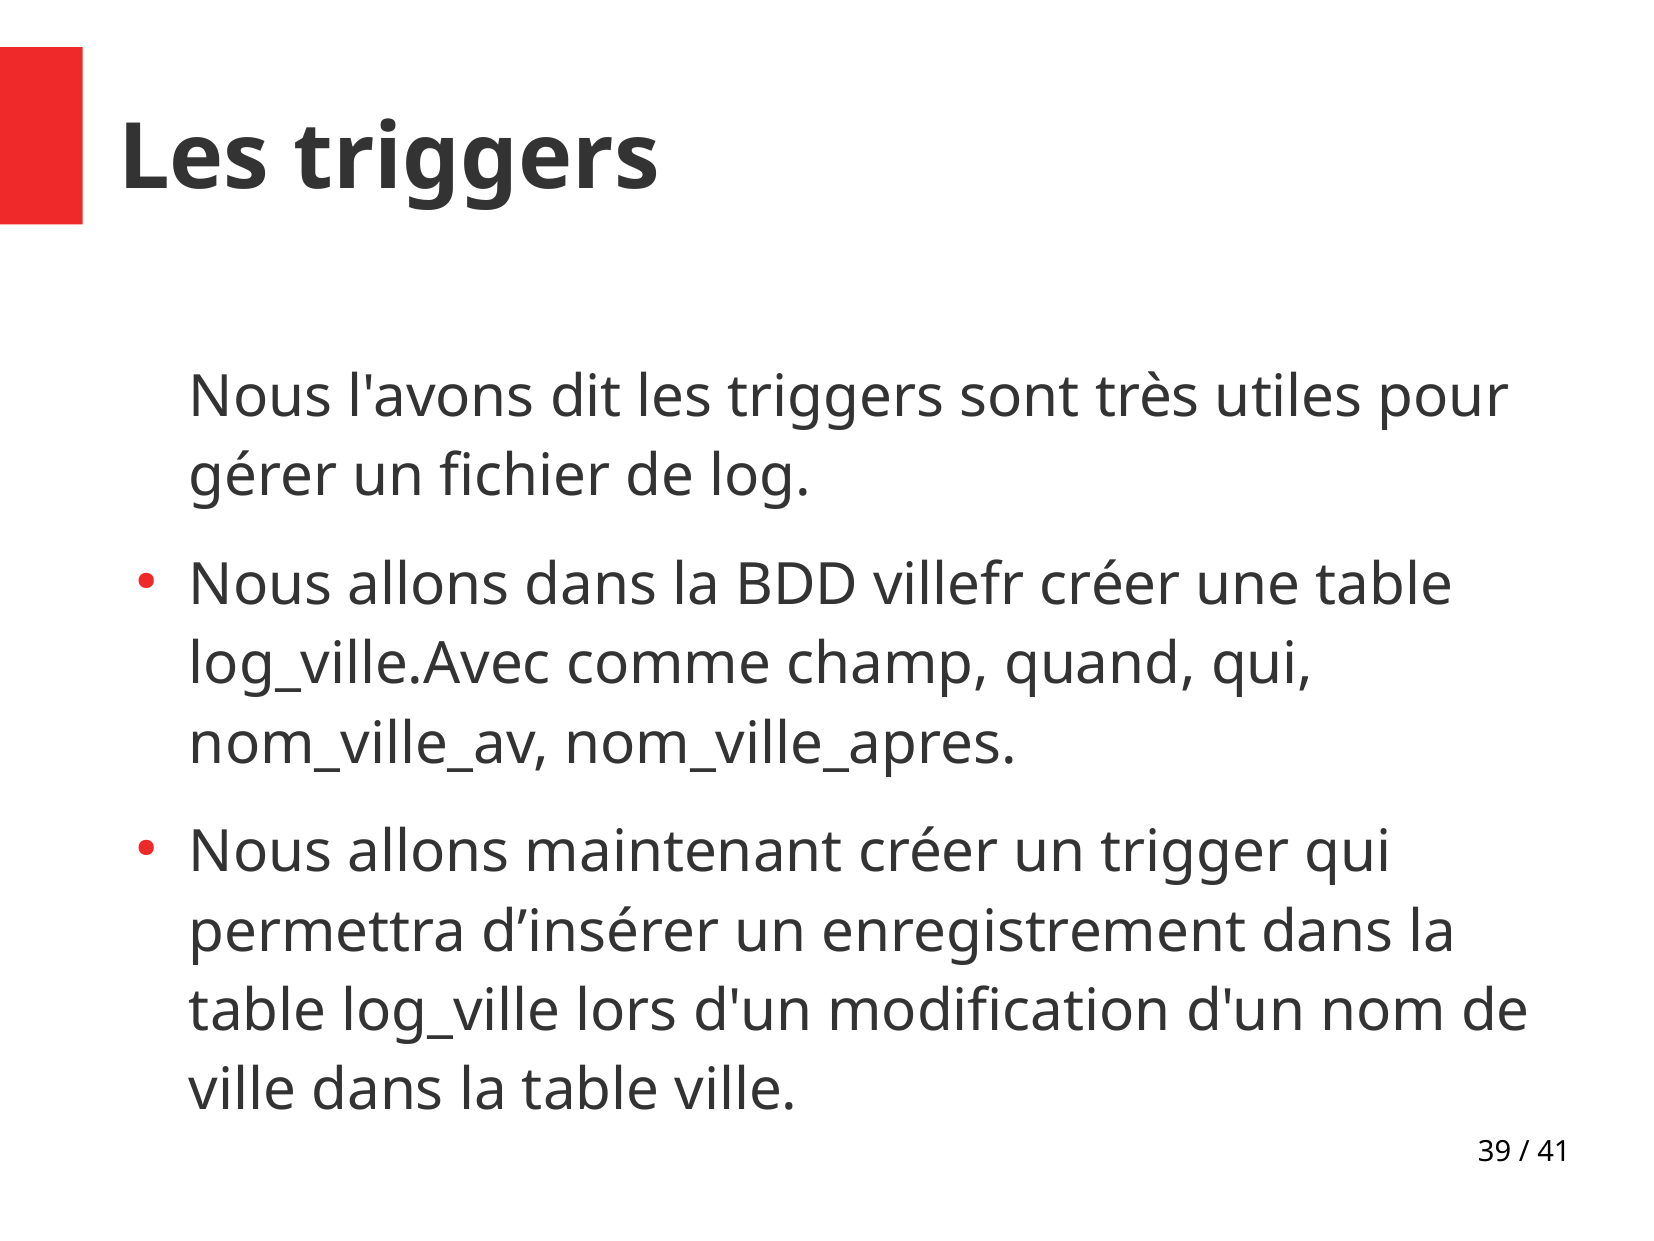

# Les triggers
Nous l'avons dit les triggers sont très utiles pour gérer un fichier de log.
Nous allons dans la BDD villefr créer une table log_ville.Avec comme champ, quand, qui, nom_ville_av, nom_ville_apres.
Nous allons maintenant créer un trigger qui permettra d’insérer un enregistrement dans la table log_ville lors d'un modification d'un nom de ville dans la table ville.
39